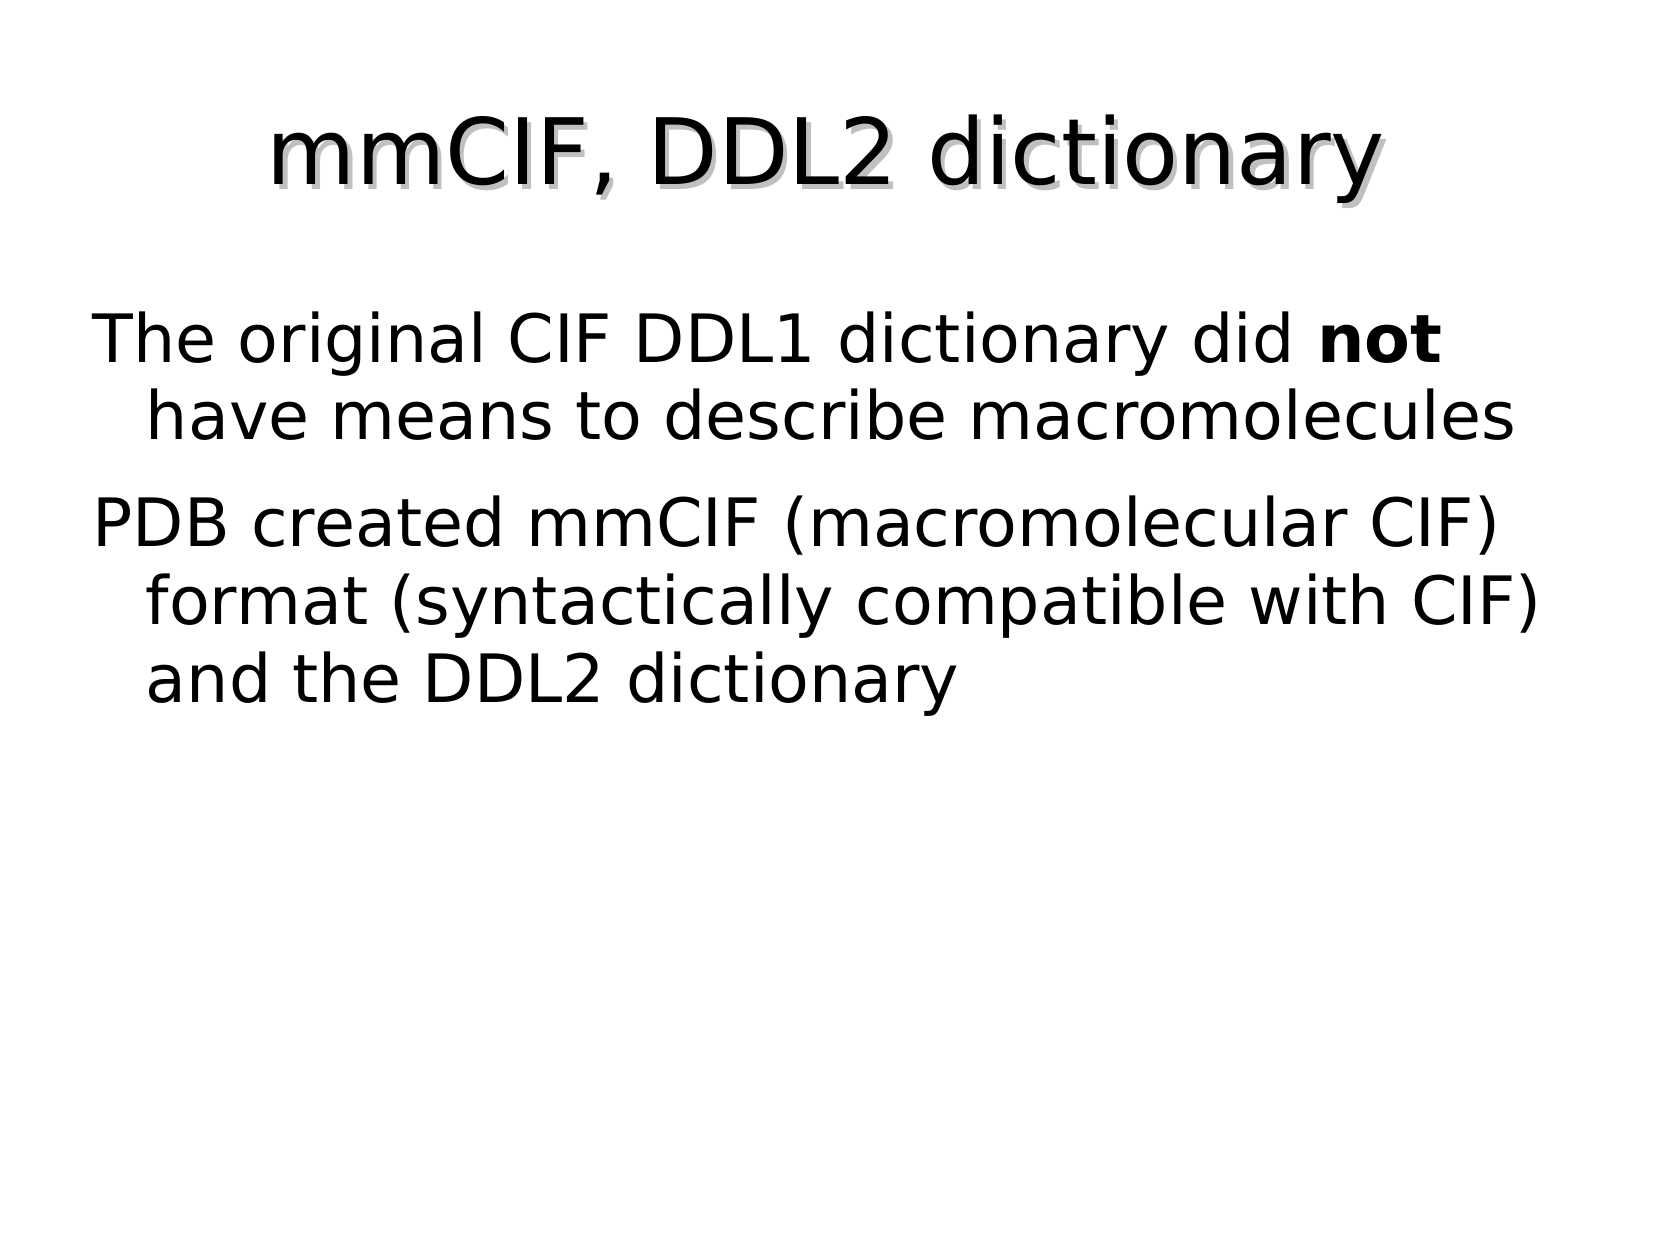

# mmCIF, DDL2 dictionary
The original CIF DDL1 dictionary did not have means to describe macromolecules
PDB created mmCIF (macromolecular CIF) format (syntactically compatible with CIF) and the DDL2 dictionary